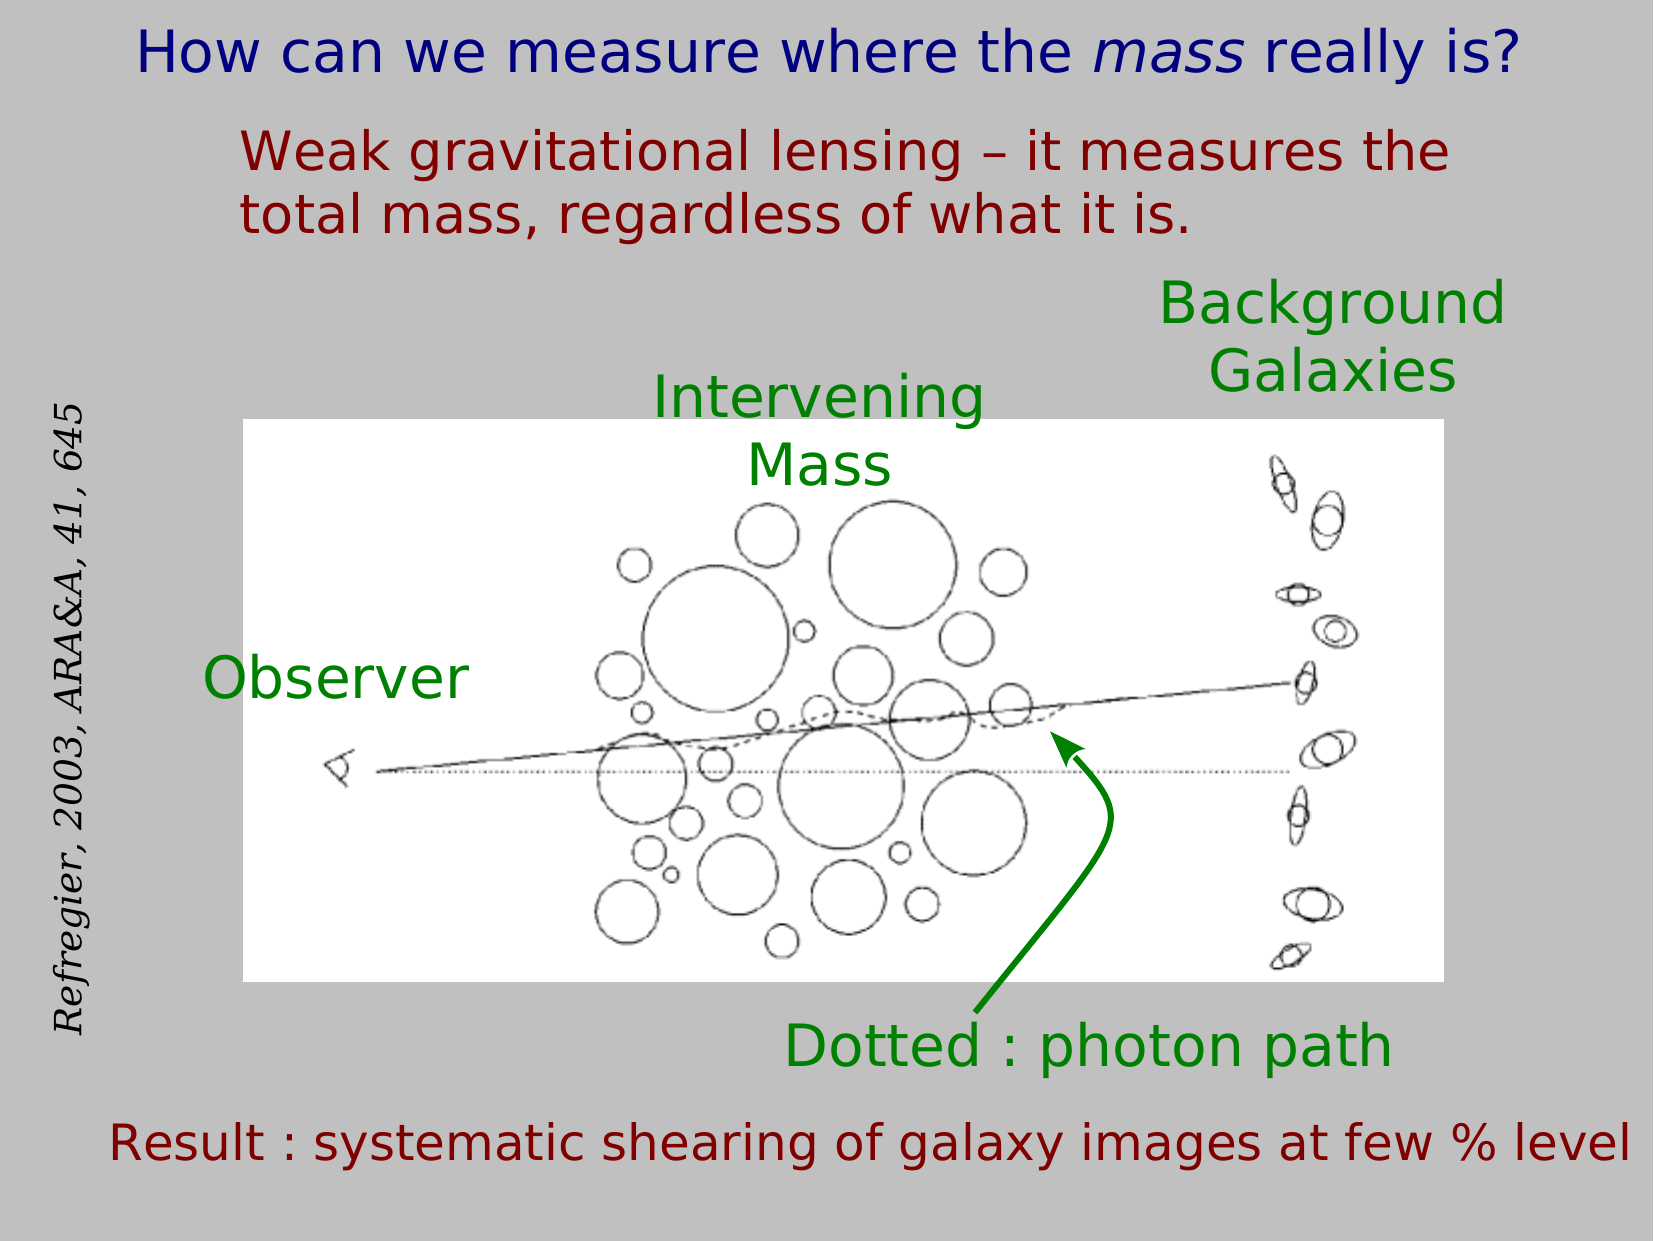

How can we measure where the mass really is?
Weak gravitational lensing – it measures the total mass, regardless of what it is.
Background
Galaxies
Intervening
Mass
Observer
Refregier, 2003, ARA&A, 41, 645
Dotted : photon path
Result : systematic shearing of galaxy images at few % level